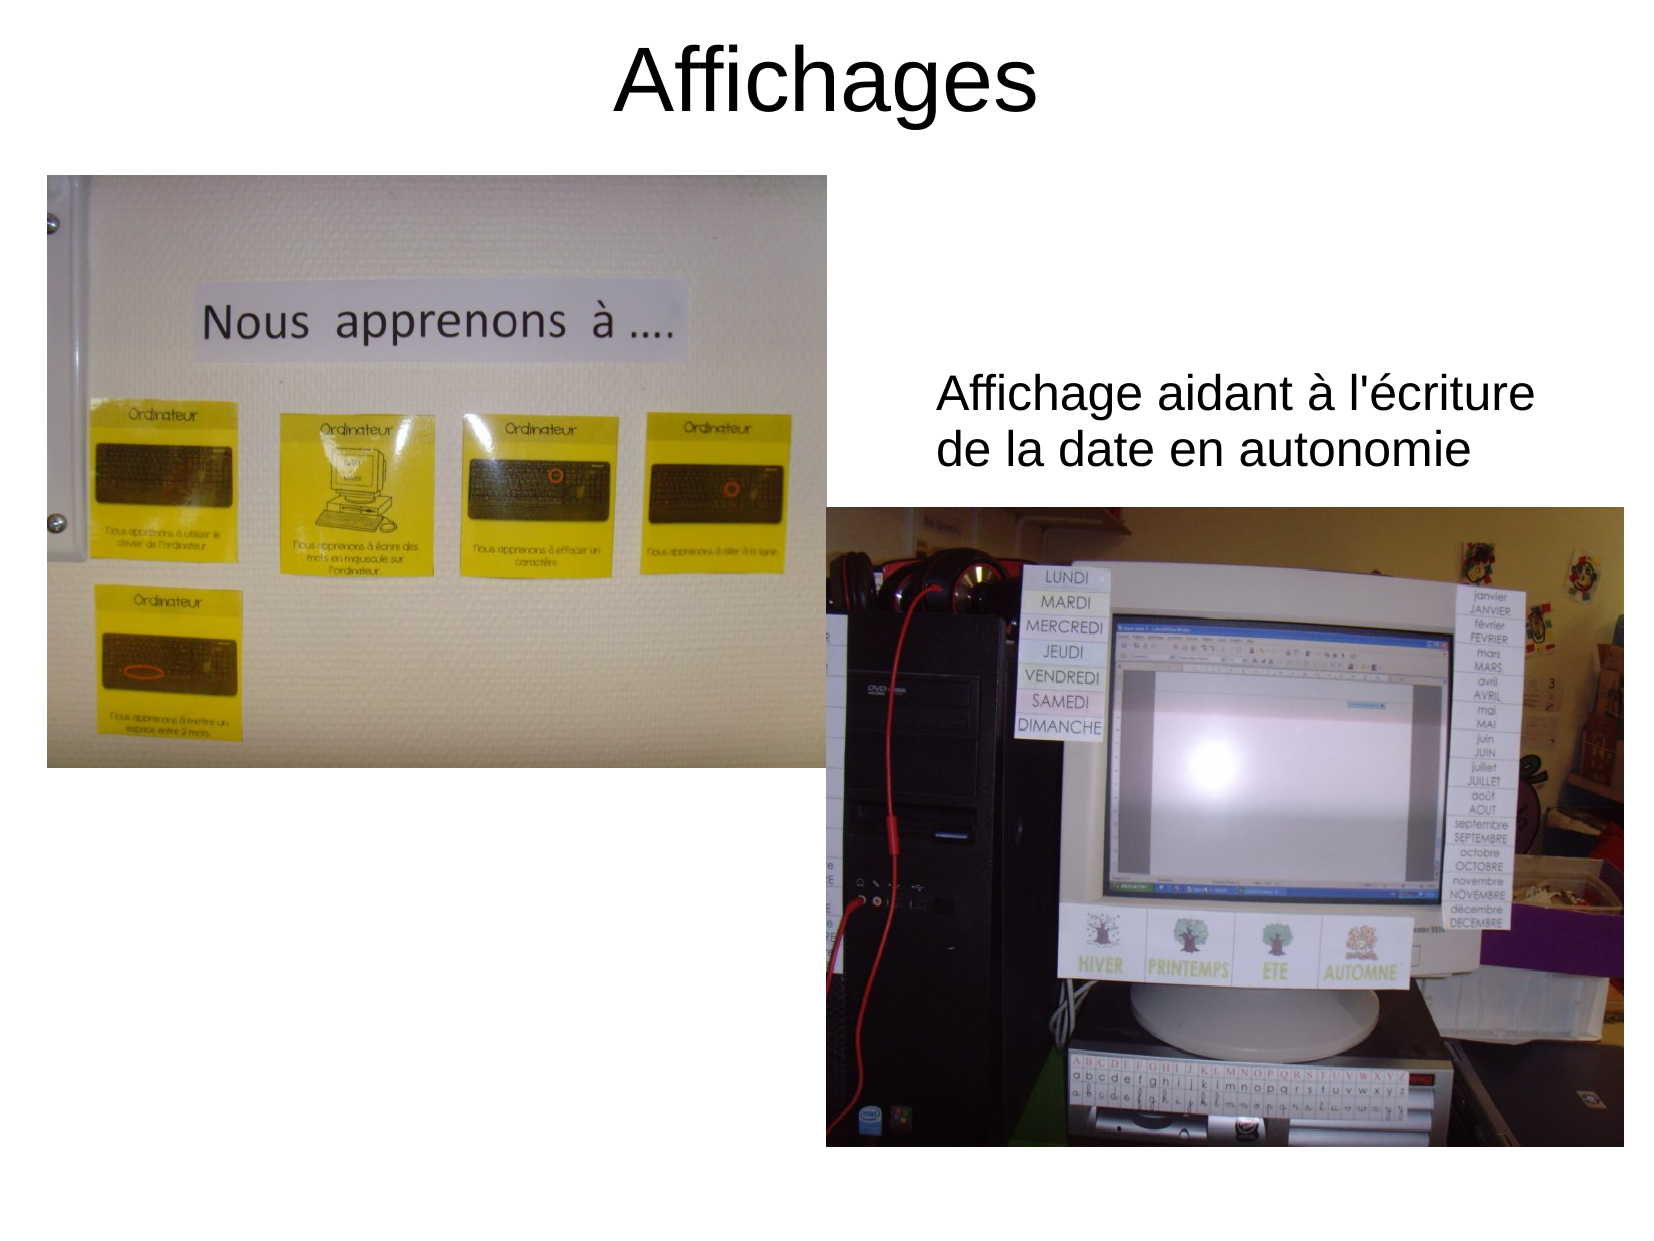

# Affichages
Affichage aidant à l'écriture de la date en autonomie